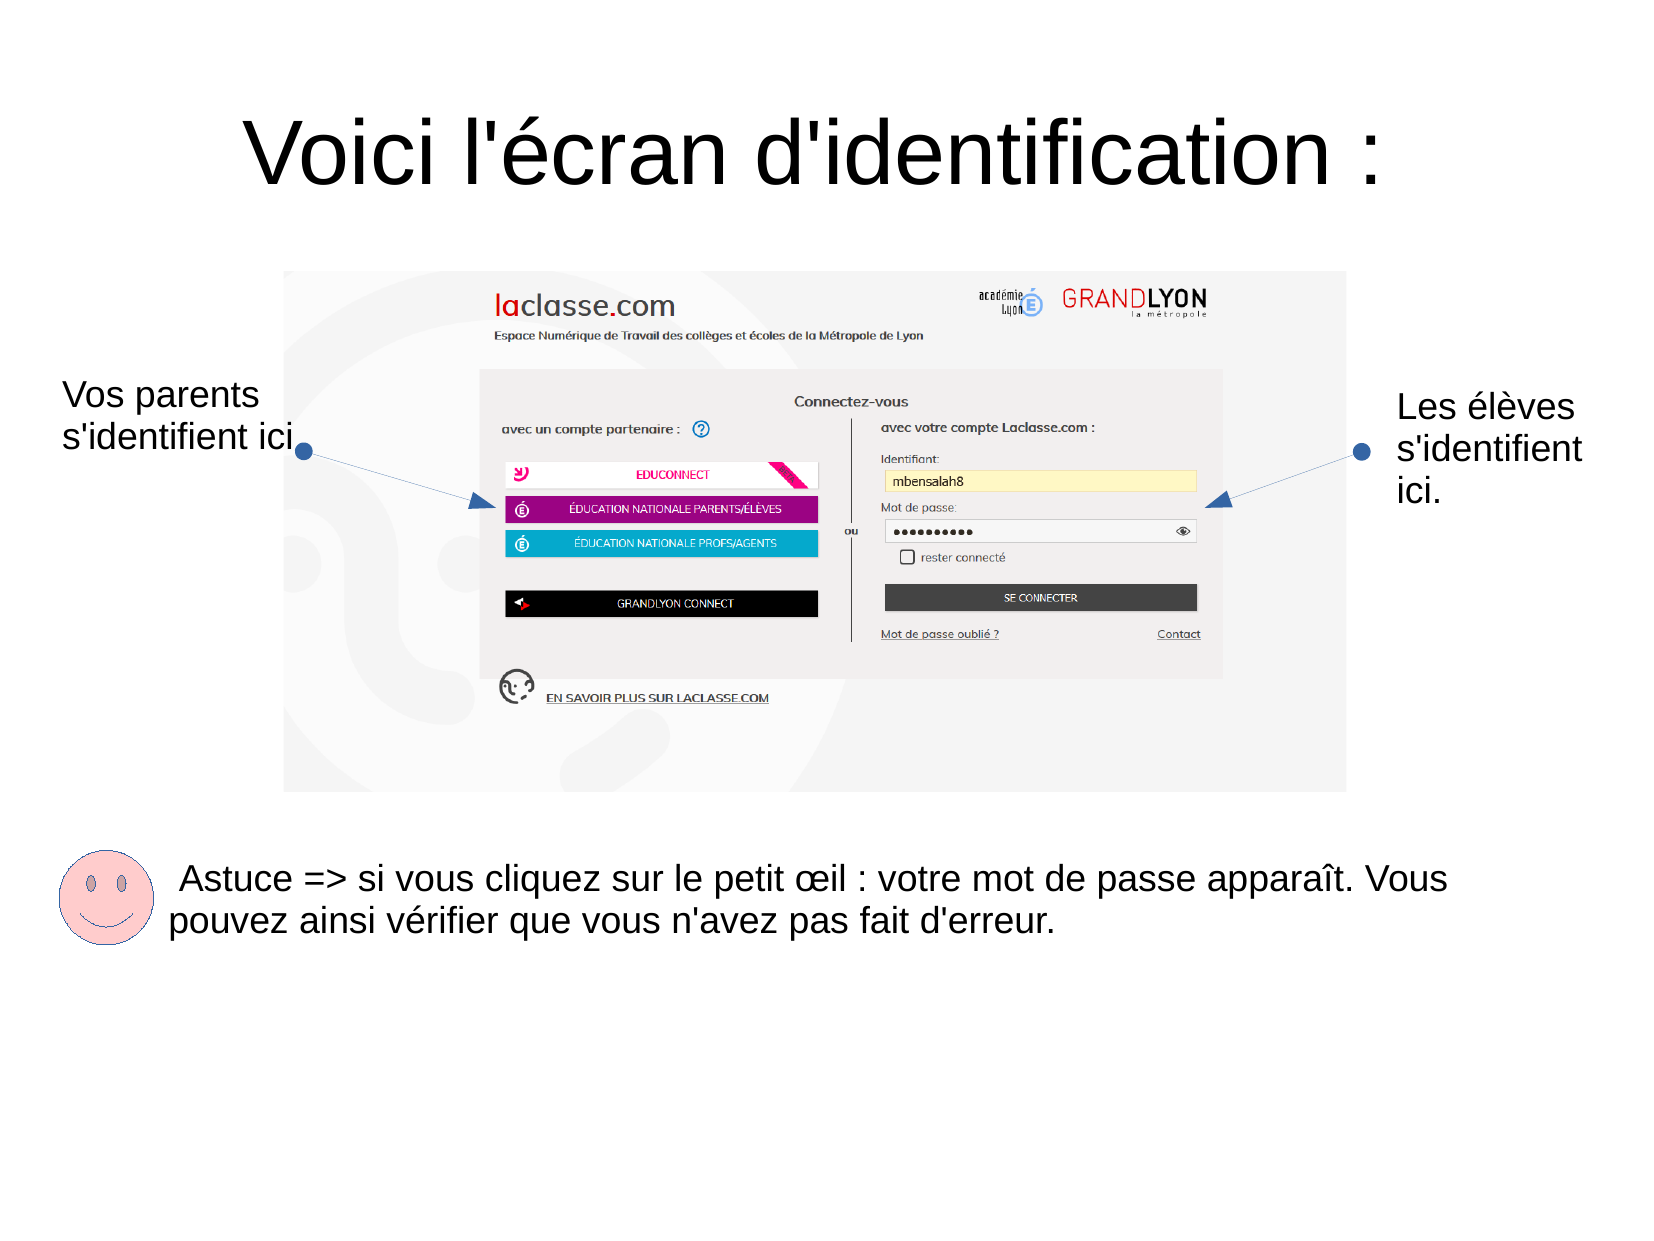

# Voici l'écran d'identification :
Vos parents s'identifient ici
Les élèves s'identifient ici.
 Astuce => si vous cliquez sur le petit œil : votre mot de passe apparaît. Vous pouvez ainsi vérifier que vous n'avez pas fait d'erreur.